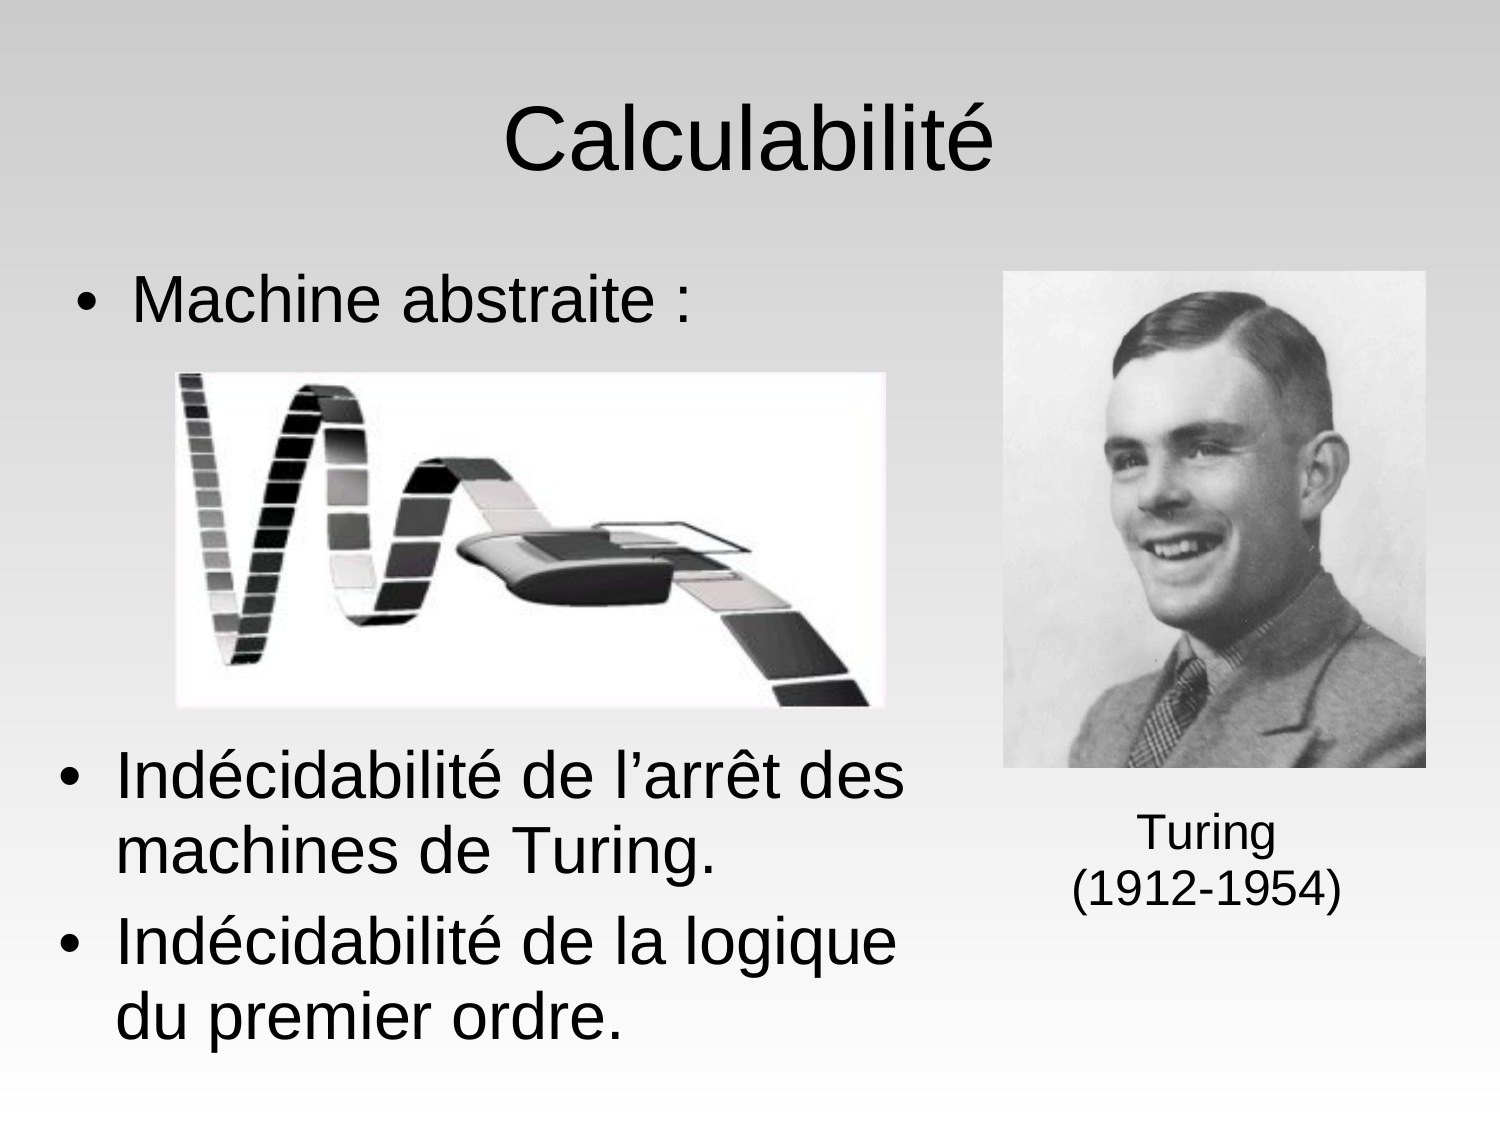

# Calculabilité
Machine abstraite :
Indécidabilité de l’arrêt des machines de Turing.
Indécidabilité de la logique du premier ordre.
Turing
(1912-1954)